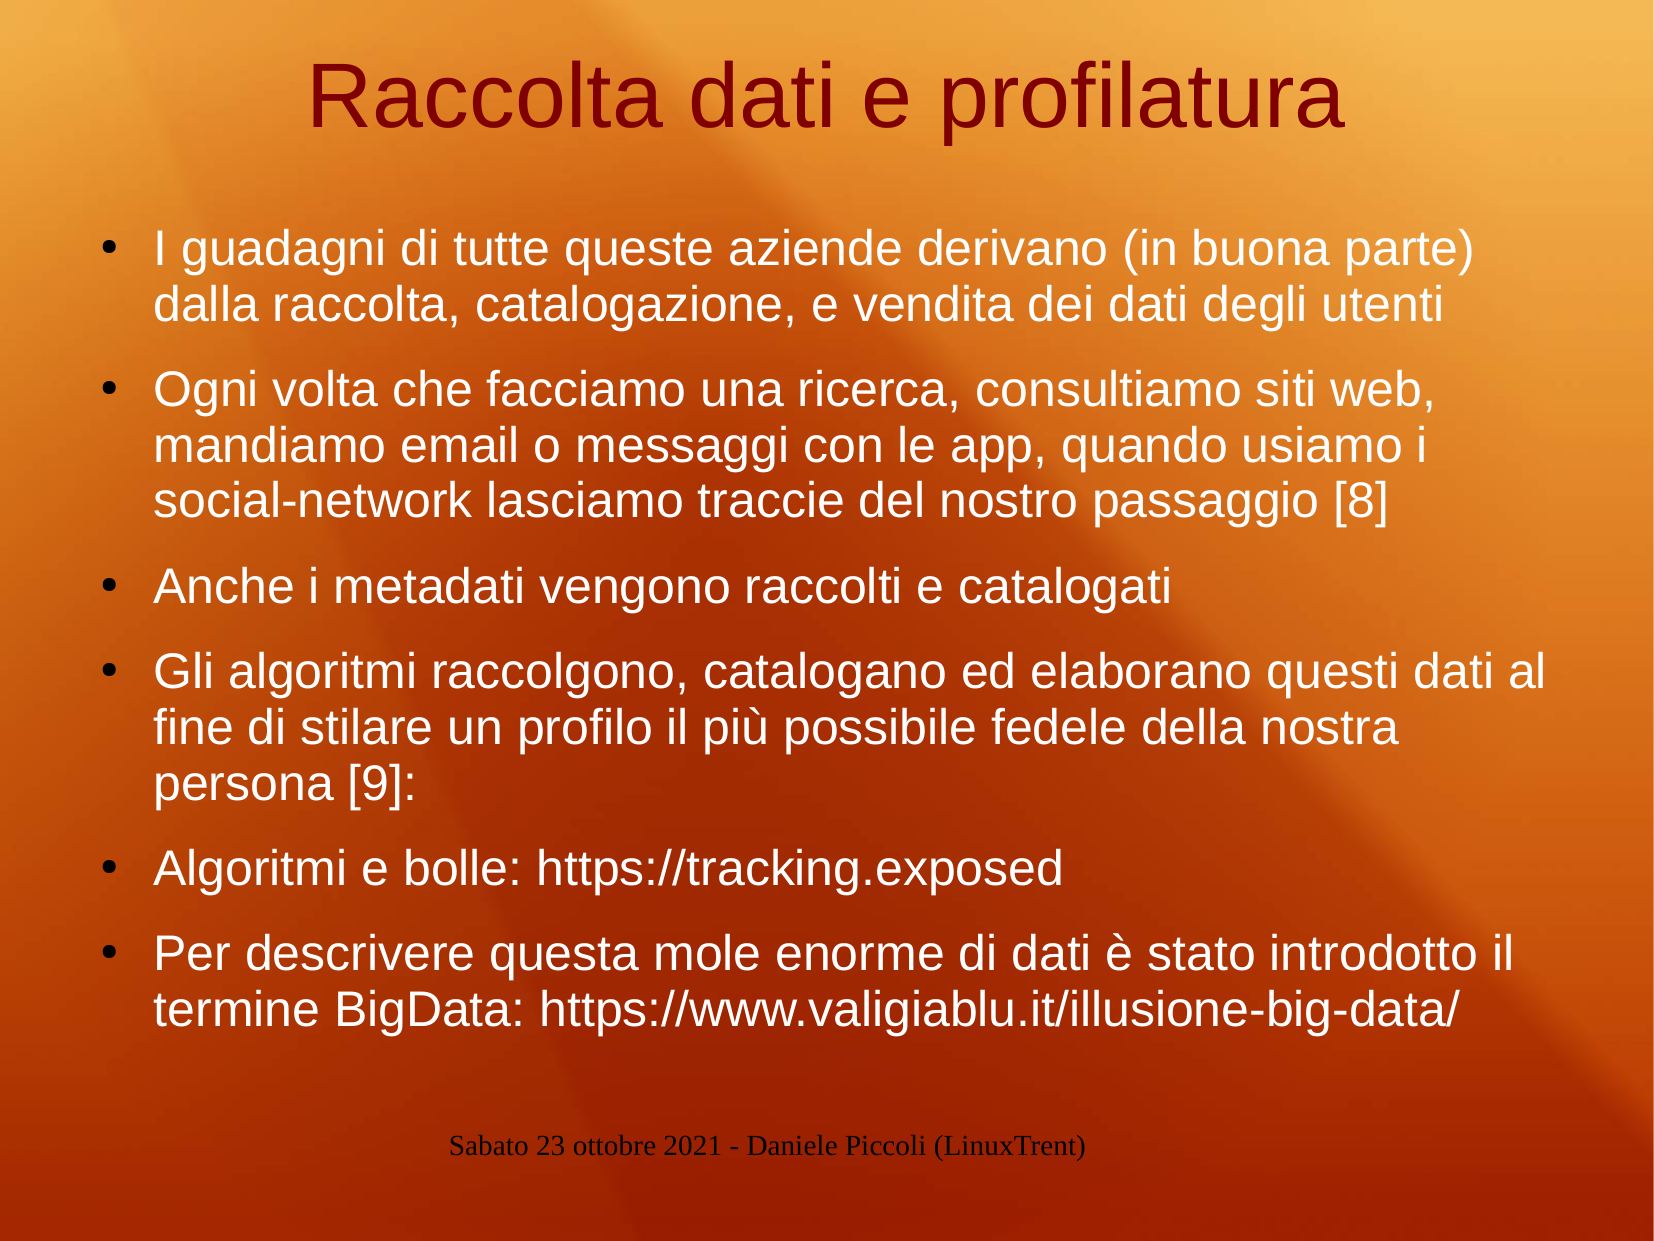

# Raccolta dati e profilatura
I guadagni di tutte queste aziende derivano (in buona parte) dalla raccolta, catalogazione, e vendita dei dati degli utenti
Ogni volta che facciamo una ricerca, consultiamo siti web, mandiamo email o messaggi con le app, quando usiamo i social-network lasciamo traccie del nostro passaggio [8]
Anche i metadati vengono raccolti e catalogati
Gli algoritmi raccolgono, catalogano ed elaborano questi dati al fine di stilare un profilo il più possibile fedele della nostra persona [9]:
Algoritmi e bolle: https://tracking.exposed
Per descrivere questa mole enorme di dati è stato introdotto il termine BigData: https://www.valigiablu.it/illusione-big-data/
Sabato 23 ottobre 2021 - Daniele Piccoli (LinuxTrent)